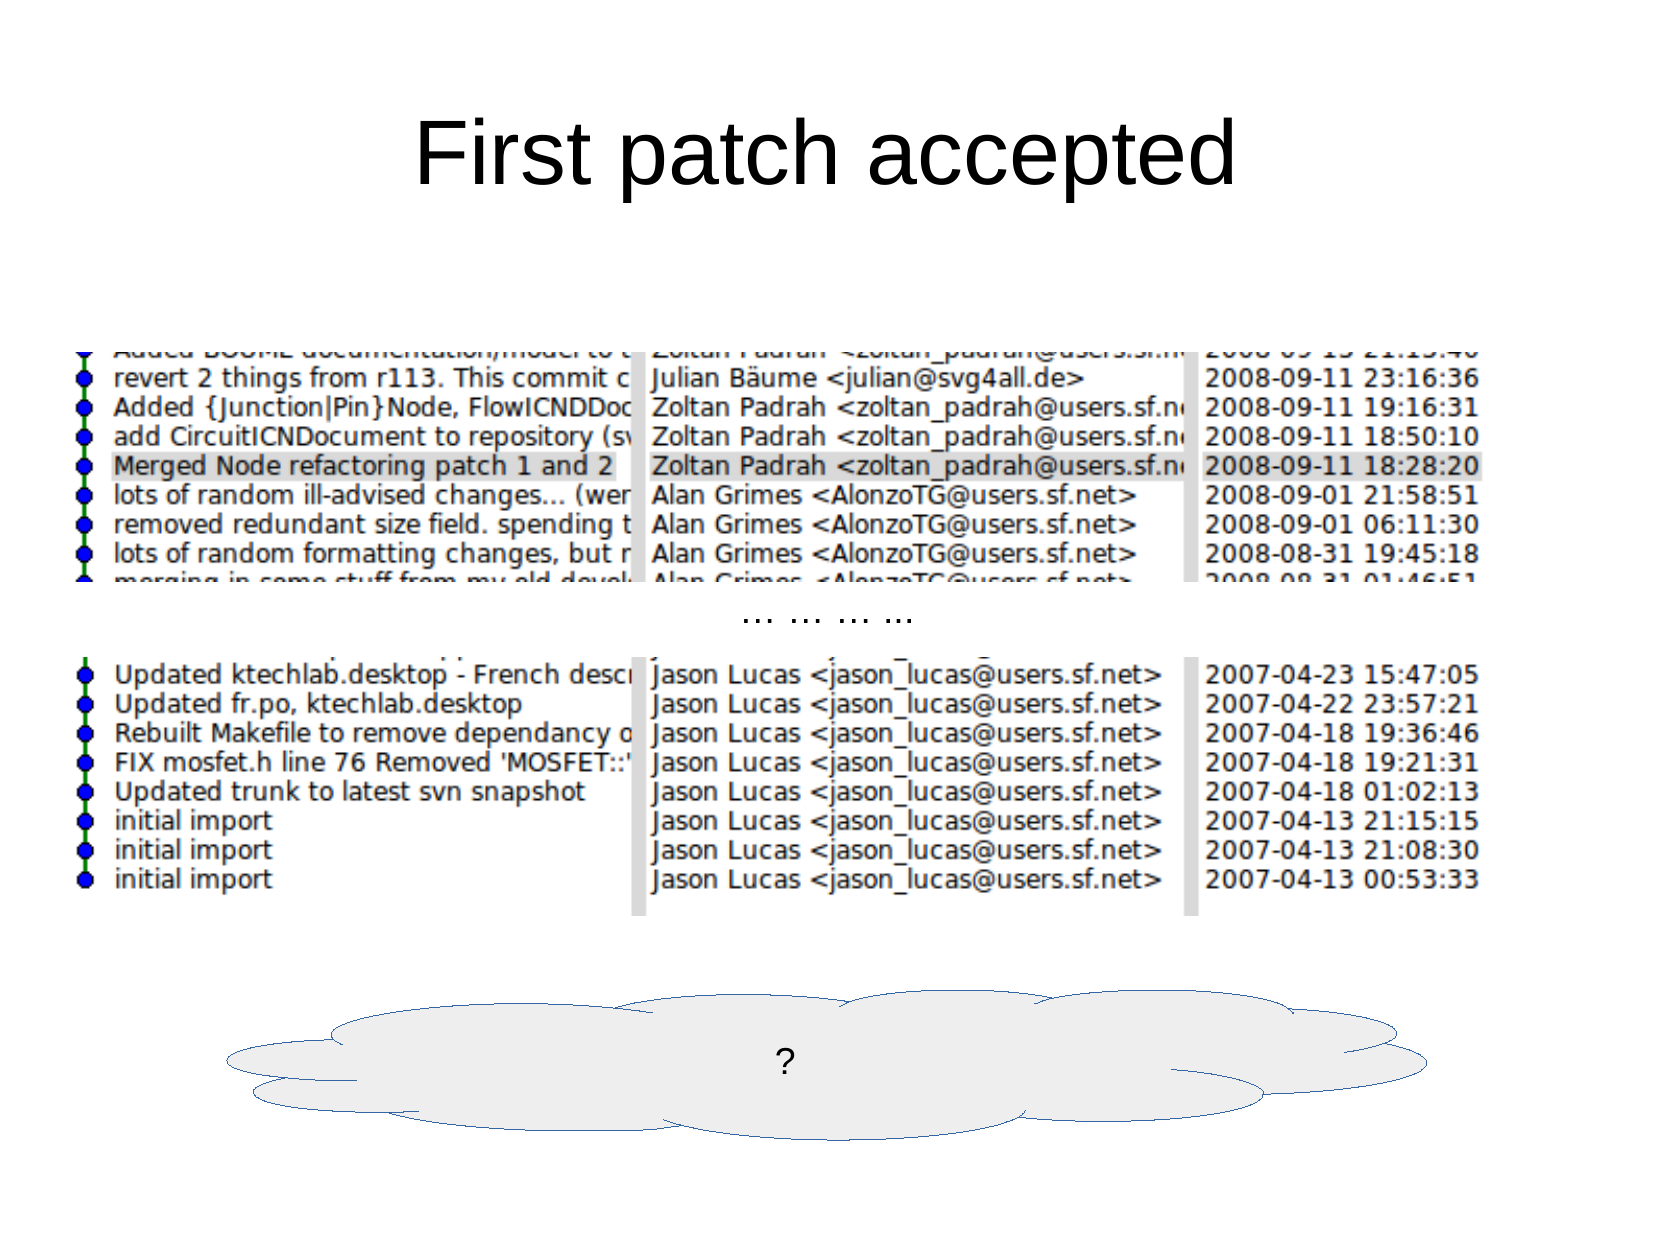

# First patch accepted
… … … ...
?